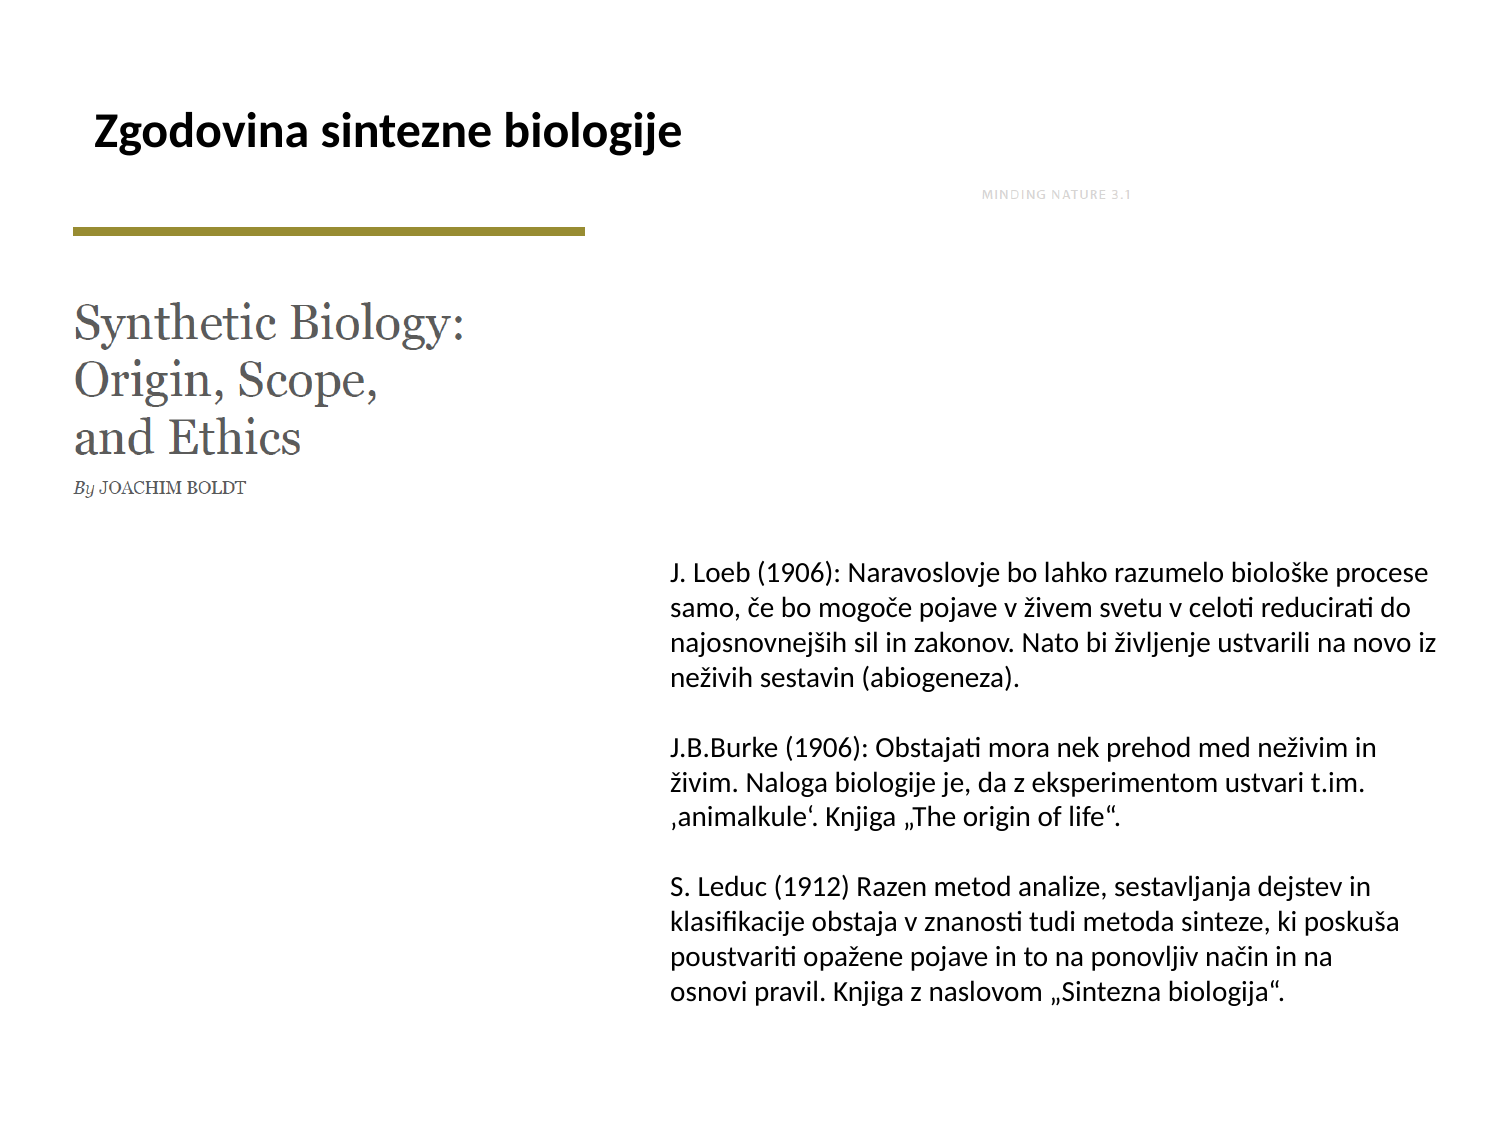

Zgodovina sintezne biologije
J. Loeb (1906): Naravoslovje bo lahko razumelo biološke procese samo, če bo mogoče pojave v živem svetu v celoti reducirati do najosnovnejših sil in zakonov. Nato bi življenje ustvarili na novo iz neživih sestavin (abiogeneza).
J.B.Burke (1906): Obstajati mora nek prehod med neživim in
živim. Naloga biologije je, da z eksperimentom ustvari t.im.
‚animalkule‘. Knjiga „The origin of life“.
S. Leduc (1912) Razen metod analize, sestavljanja dejstev in
klasifikacije obstaja v znanosti tudi metoda sinteze, ki poskuša
poustvariti opažene pojave in to na ponovljiv način in na
osnovi pravil. Knjiga z naslovom „Sintezna biologija“.